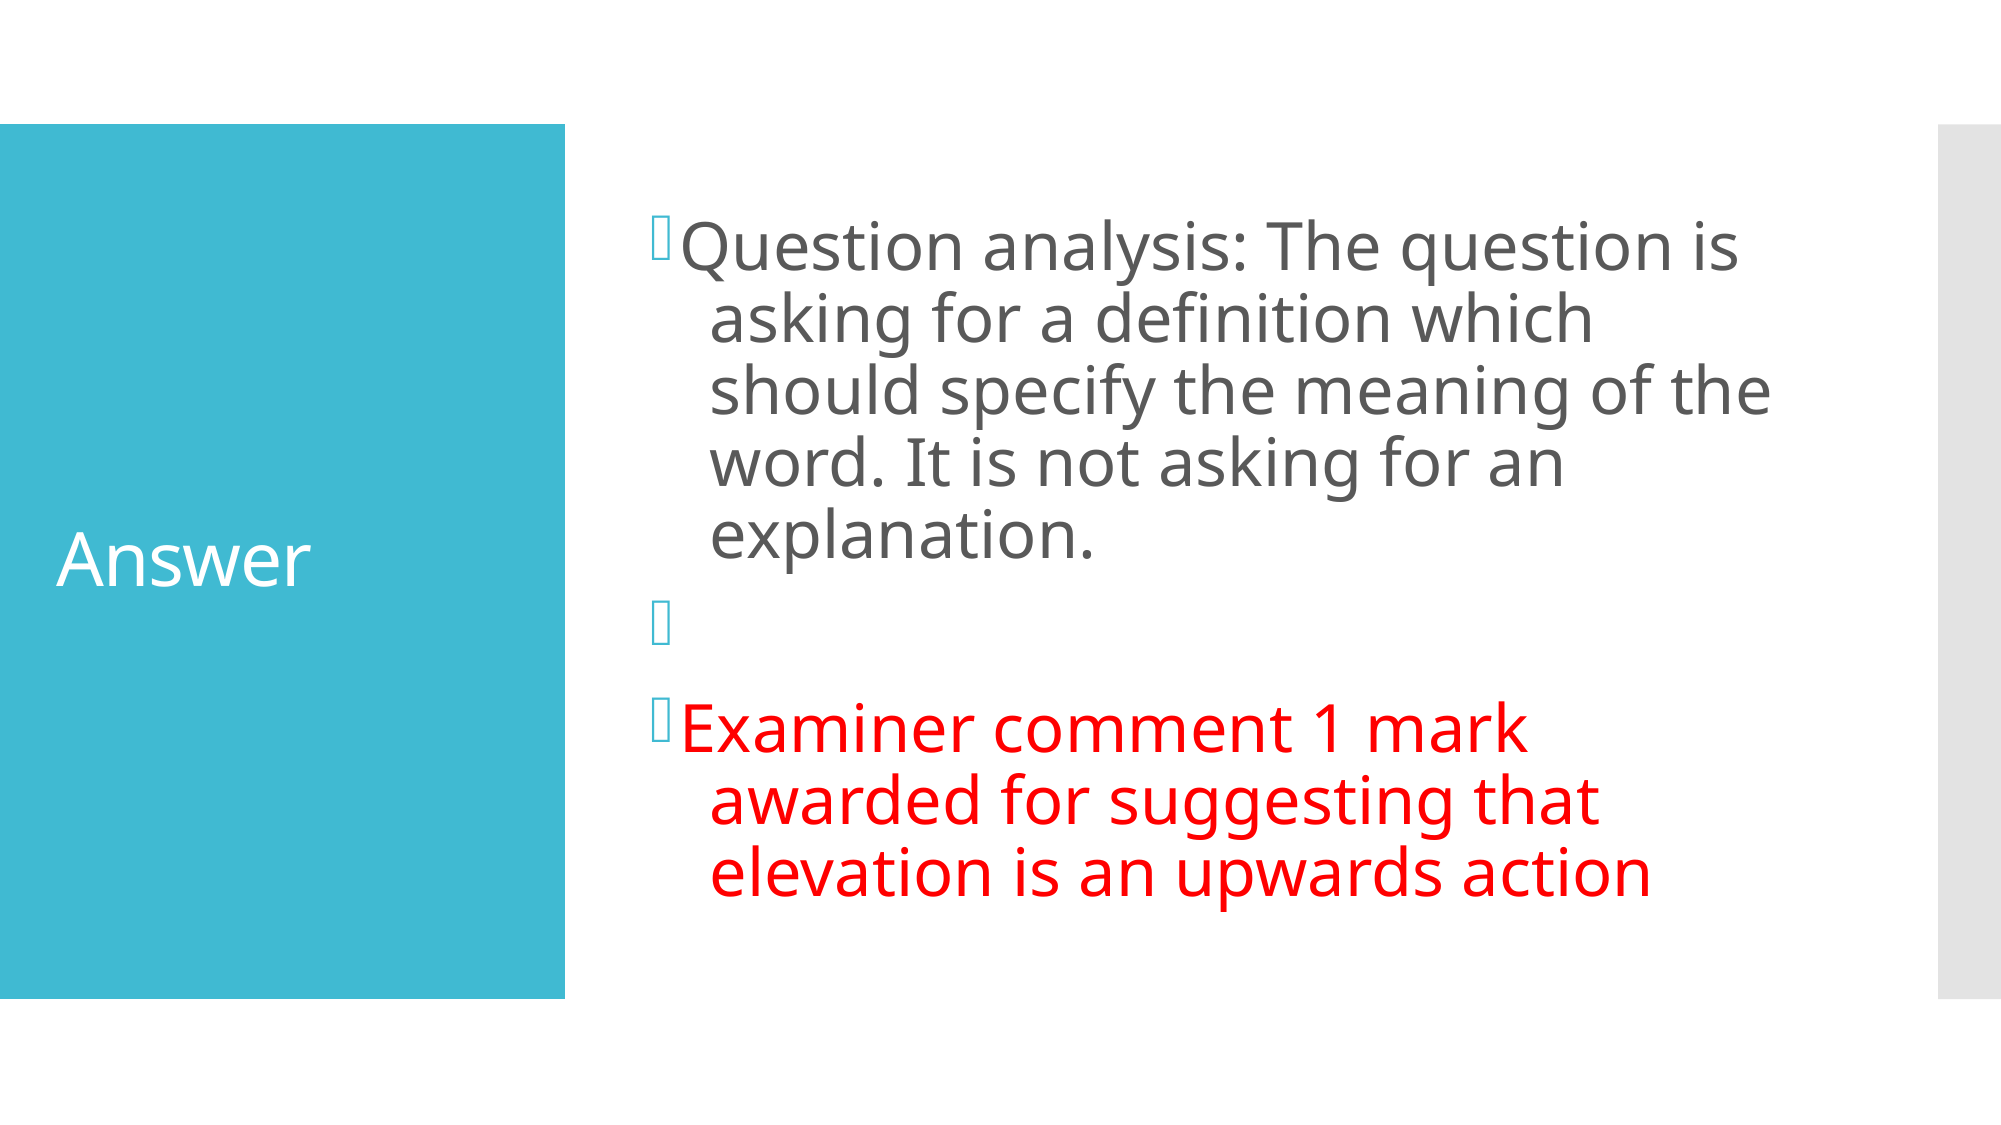

Question analysis: The question is asking for a definition which should specify the meaning of the word. It is not asking for an explanation.
Examiner comment 1 mark awarded for suggesting that elevation is an upwards action
# Answer